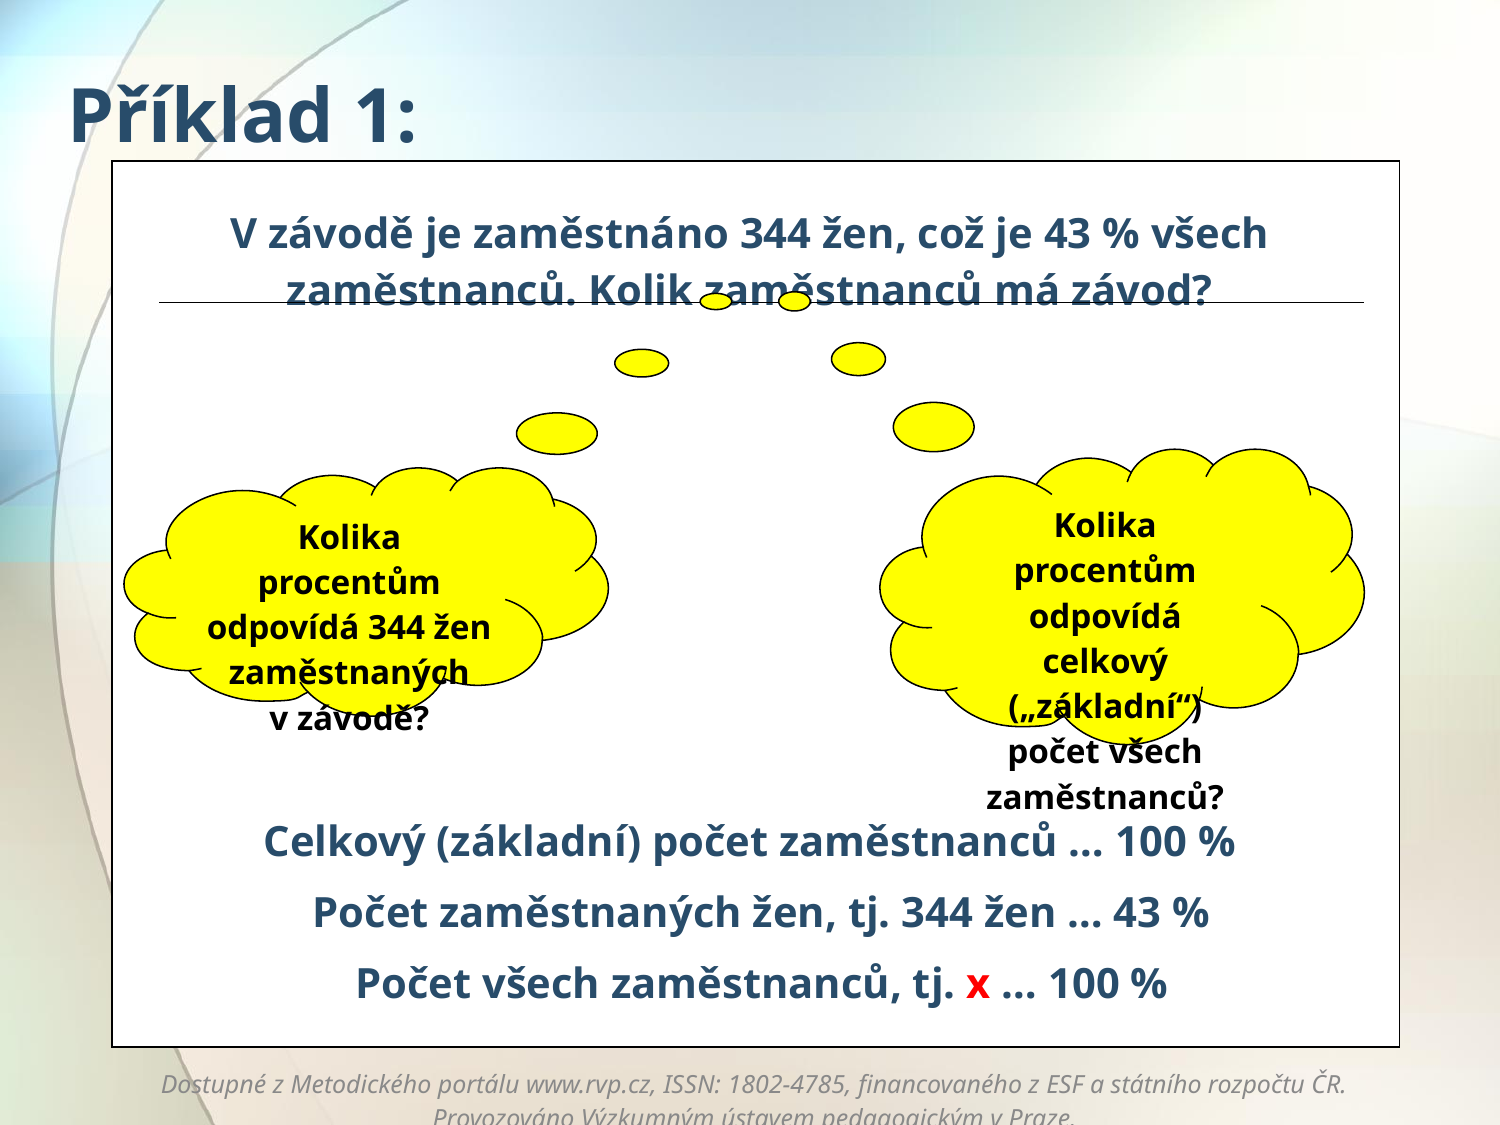

Příklad 1:
V závodě je zaměstnáno 344 žen, což je 43 % všech zaměstnanců. Kolik zaměstnanců má závod?
Kolika procentům odpovídá celkový („základní“) počet všech zaměstnanců?
Kolika procentům odpovídá 344 žen zaměstnaných
v závodě?
Celkový (základní) počet zaměstnanců … 100 %
Počet zaměstnaných žen, tj. 344 žen … 43 %
Počet všech zaměstnanců, tj. x … 100 %